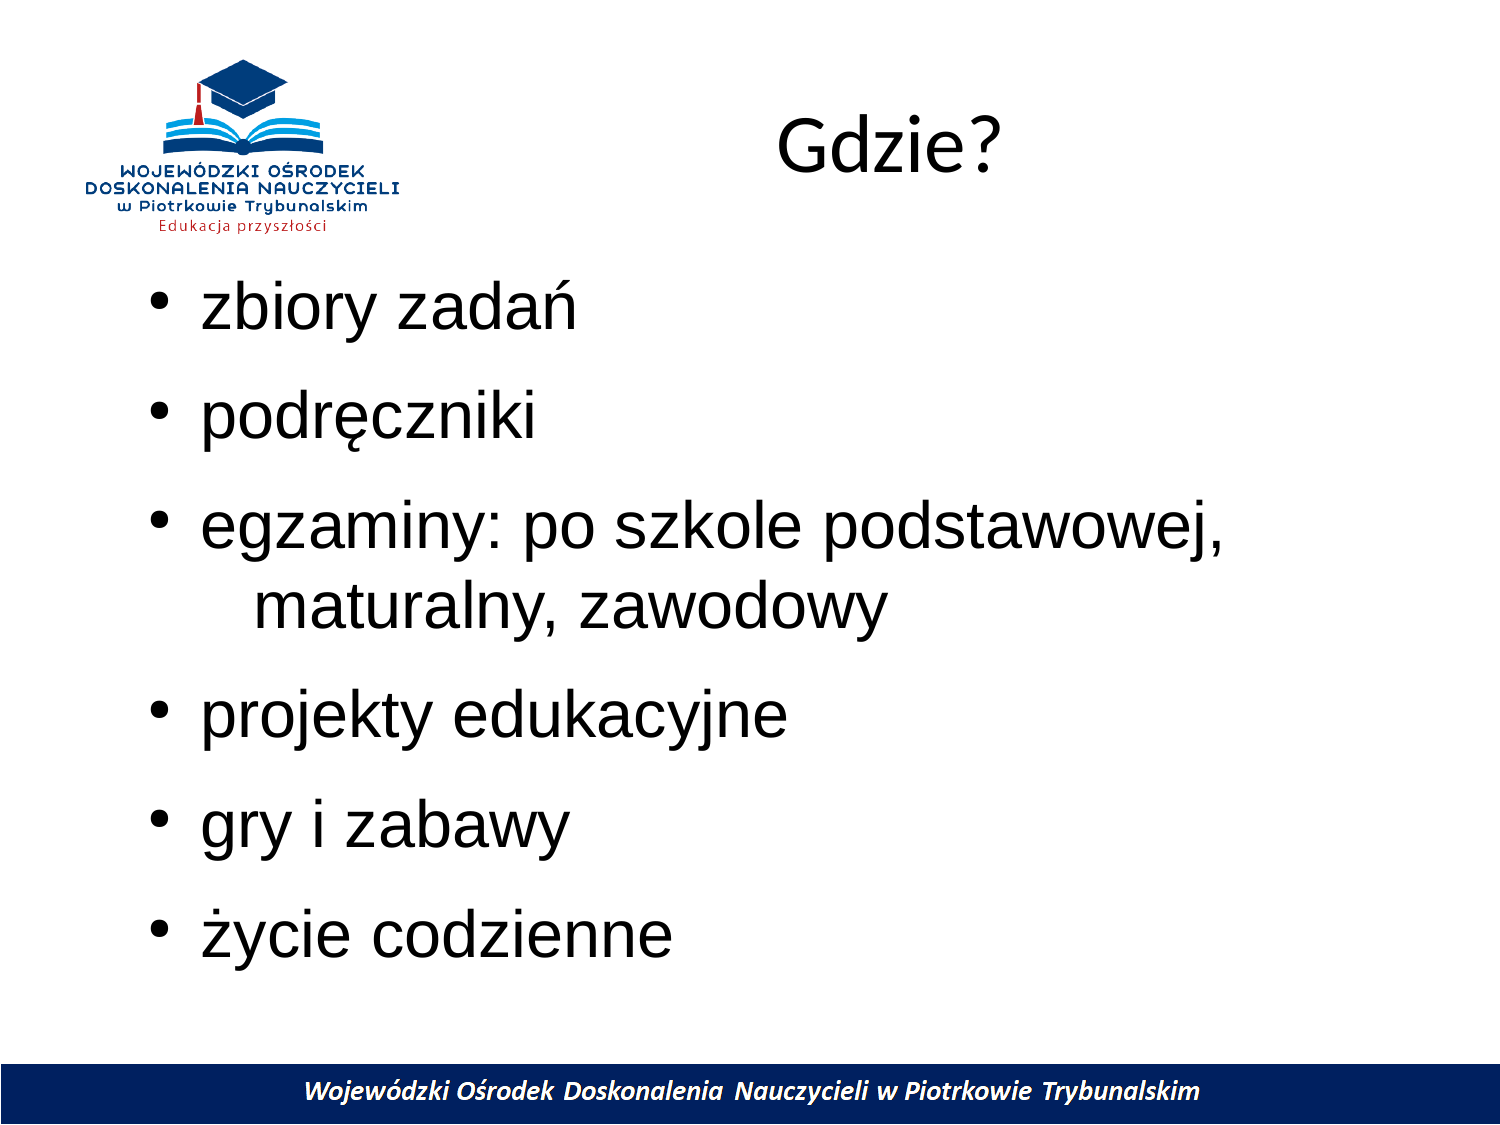

# Gdzie?
zbiory zadań
podręczniki
egzaminy: po szkole podstawowej, maturalny, zawodowy
projekty edukacyjne
gry i zabawy
życie codzienne